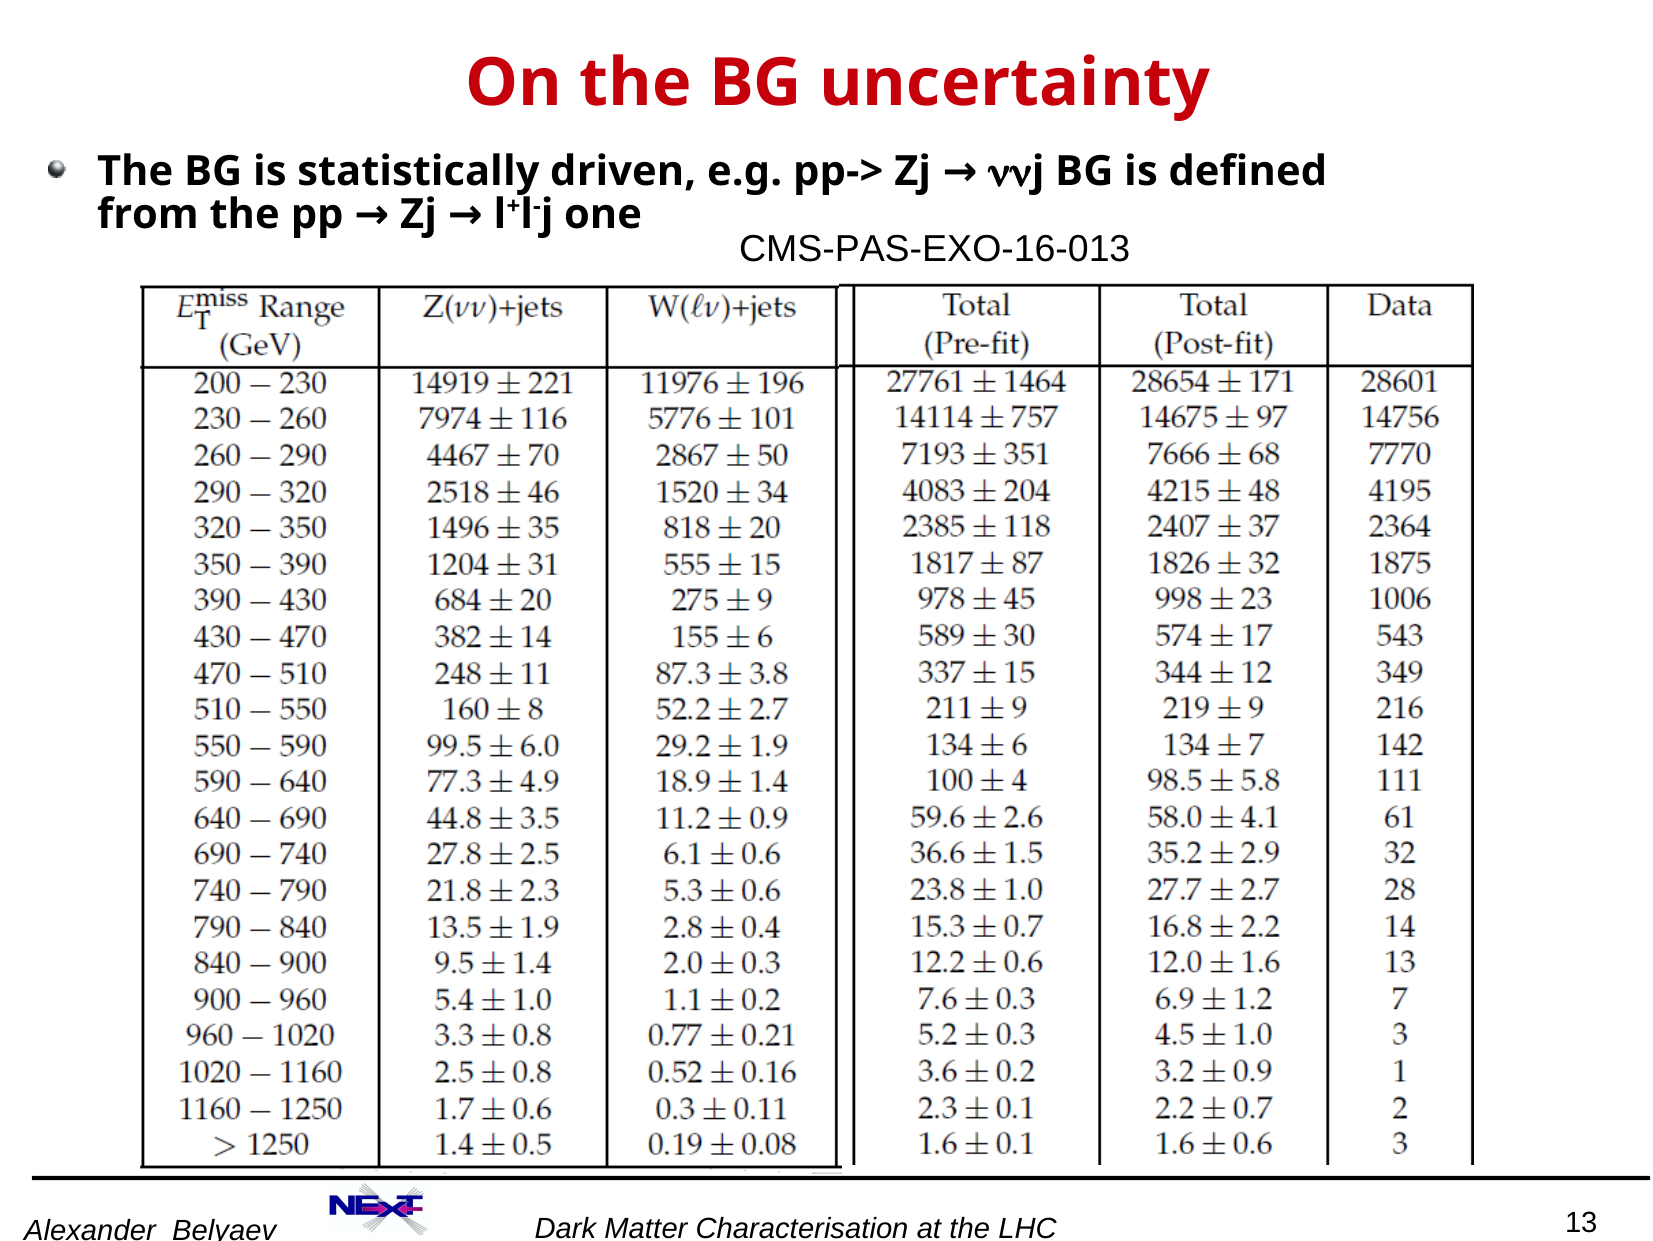

# On the BG uncertainty
The BG is statistically driven, e.g. pp-> Zj → nnj BG is defined from the pp → Zj → l+l-j one
CMS-PAS-EXO-16-013